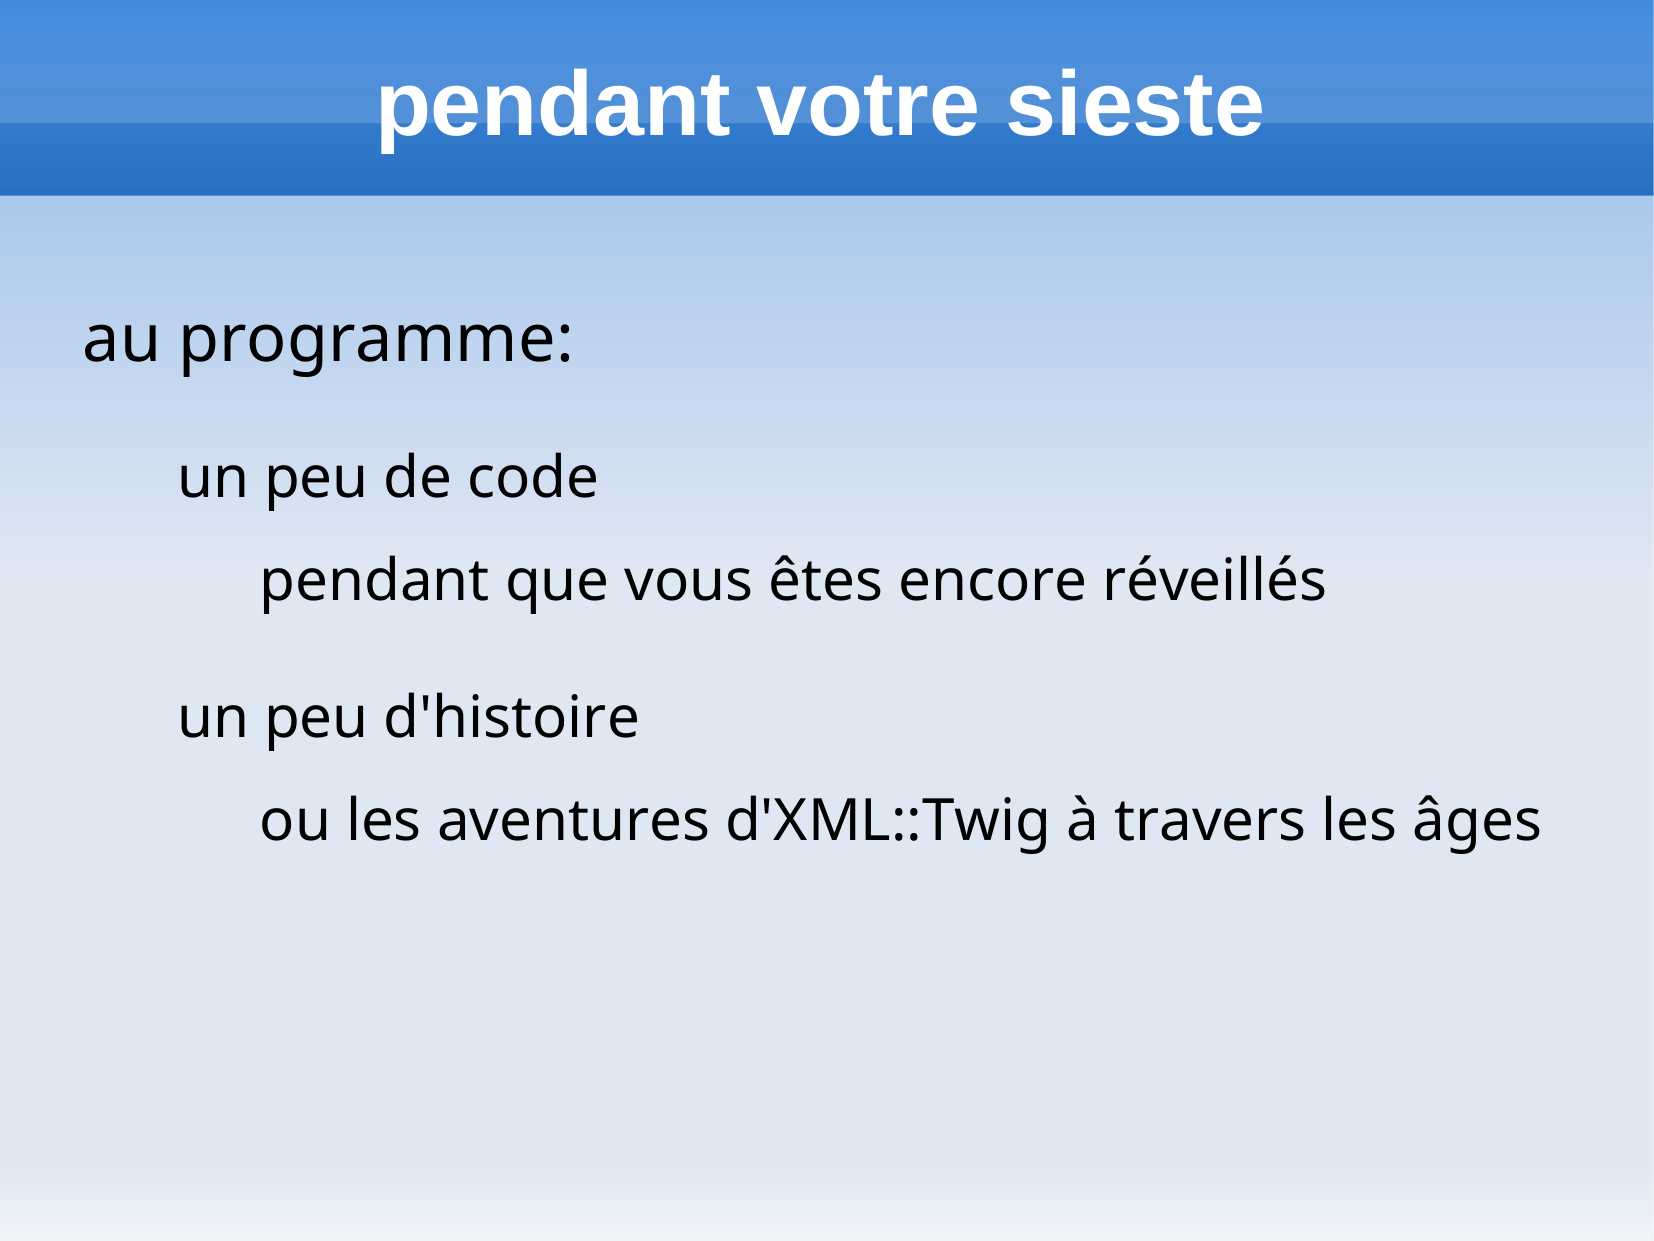

# pendant votre sieste
au programme:
un peu de code
pendant que vous êtes encore réveillés
un peu d'histoire
ou les aventures d'XML::Twig à travers les âges